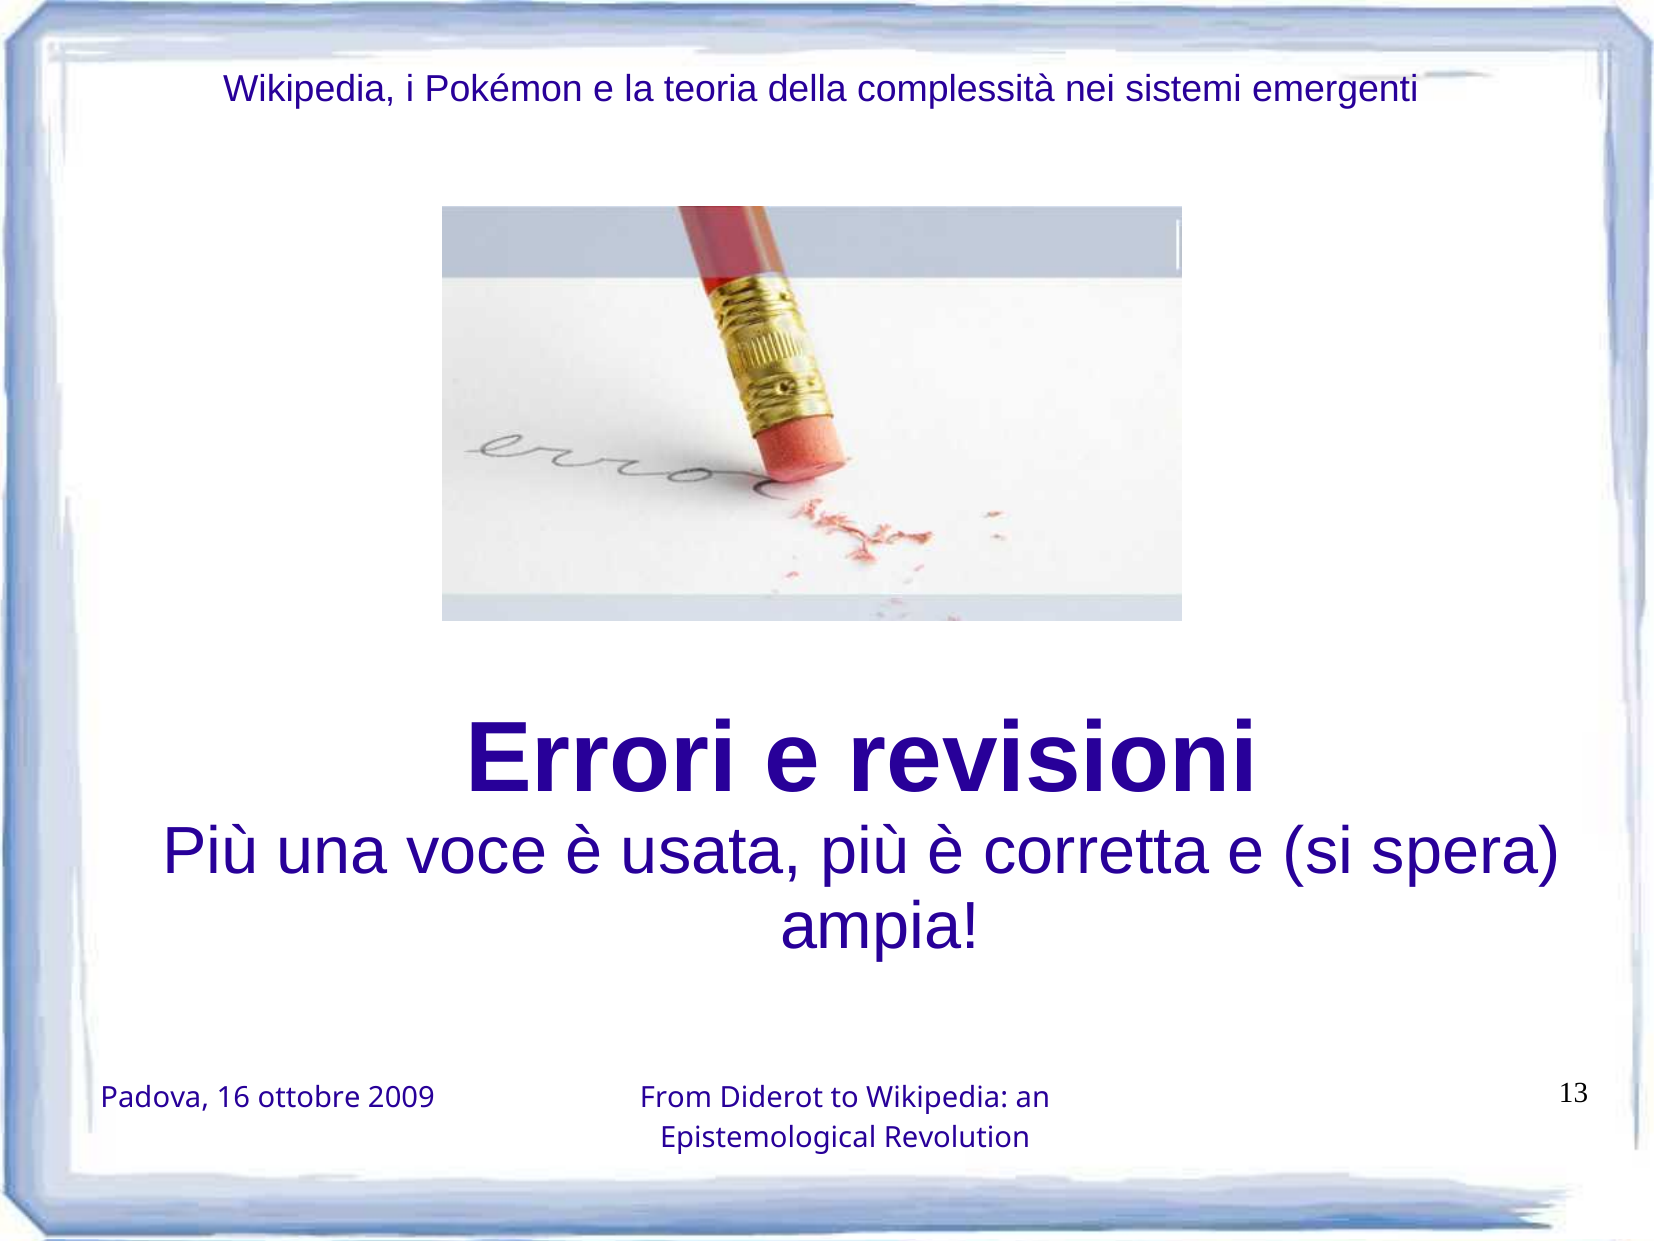

# Wikipedia, i Pokémon e la teoria della complessità nei sistemi emergenti
Errori e revisioni
Più una voce è usata, più è corretta e (si spera) ampia!
Diderot : Wikipedia = XVIII secolo : XXI secolo
13